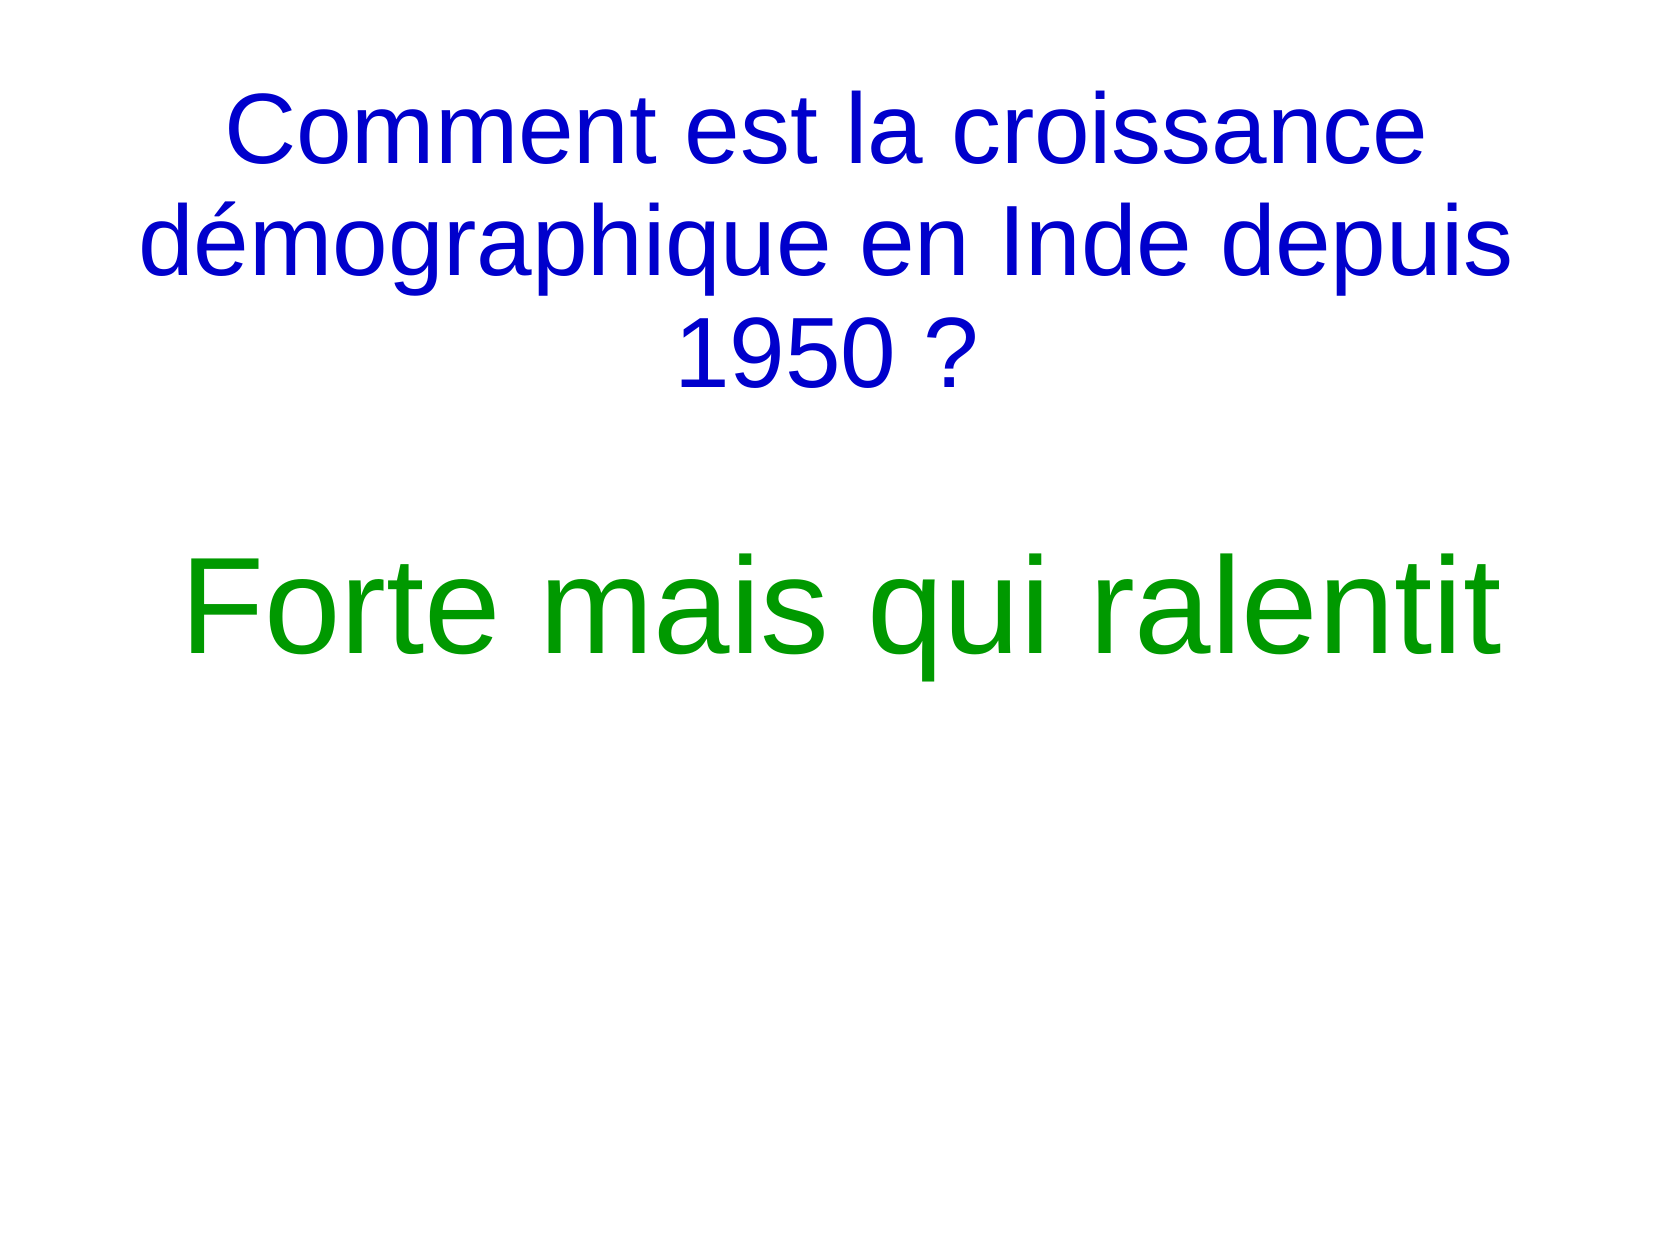

# Comment est la croissance démographique en Inde depuis 1950 ?
Forte mais qui ralentit